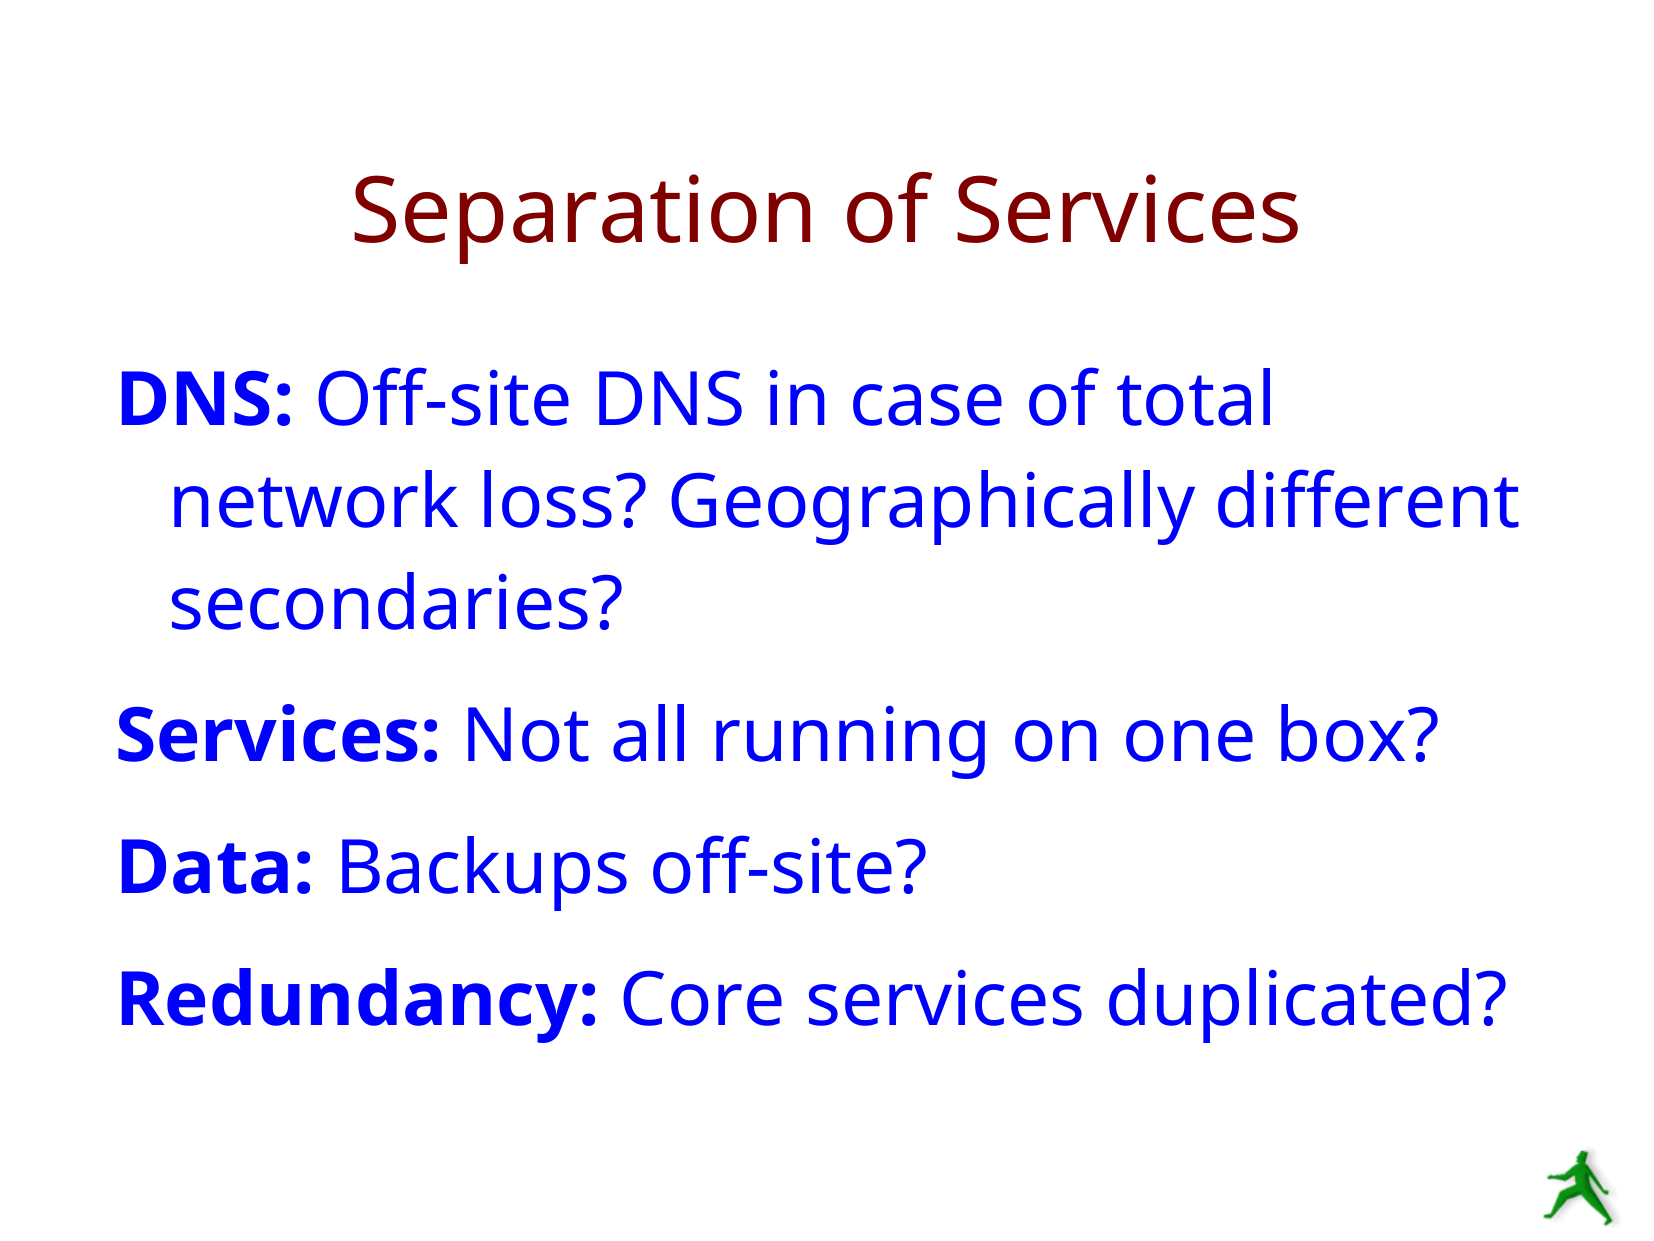

# Separation of Services
DNS: Off-site DNS in case of total network loss? Geographically different secondaries?
Services: Not all running on one box?
Data: Backups off-site?
Redundancy: Core services duplicated?